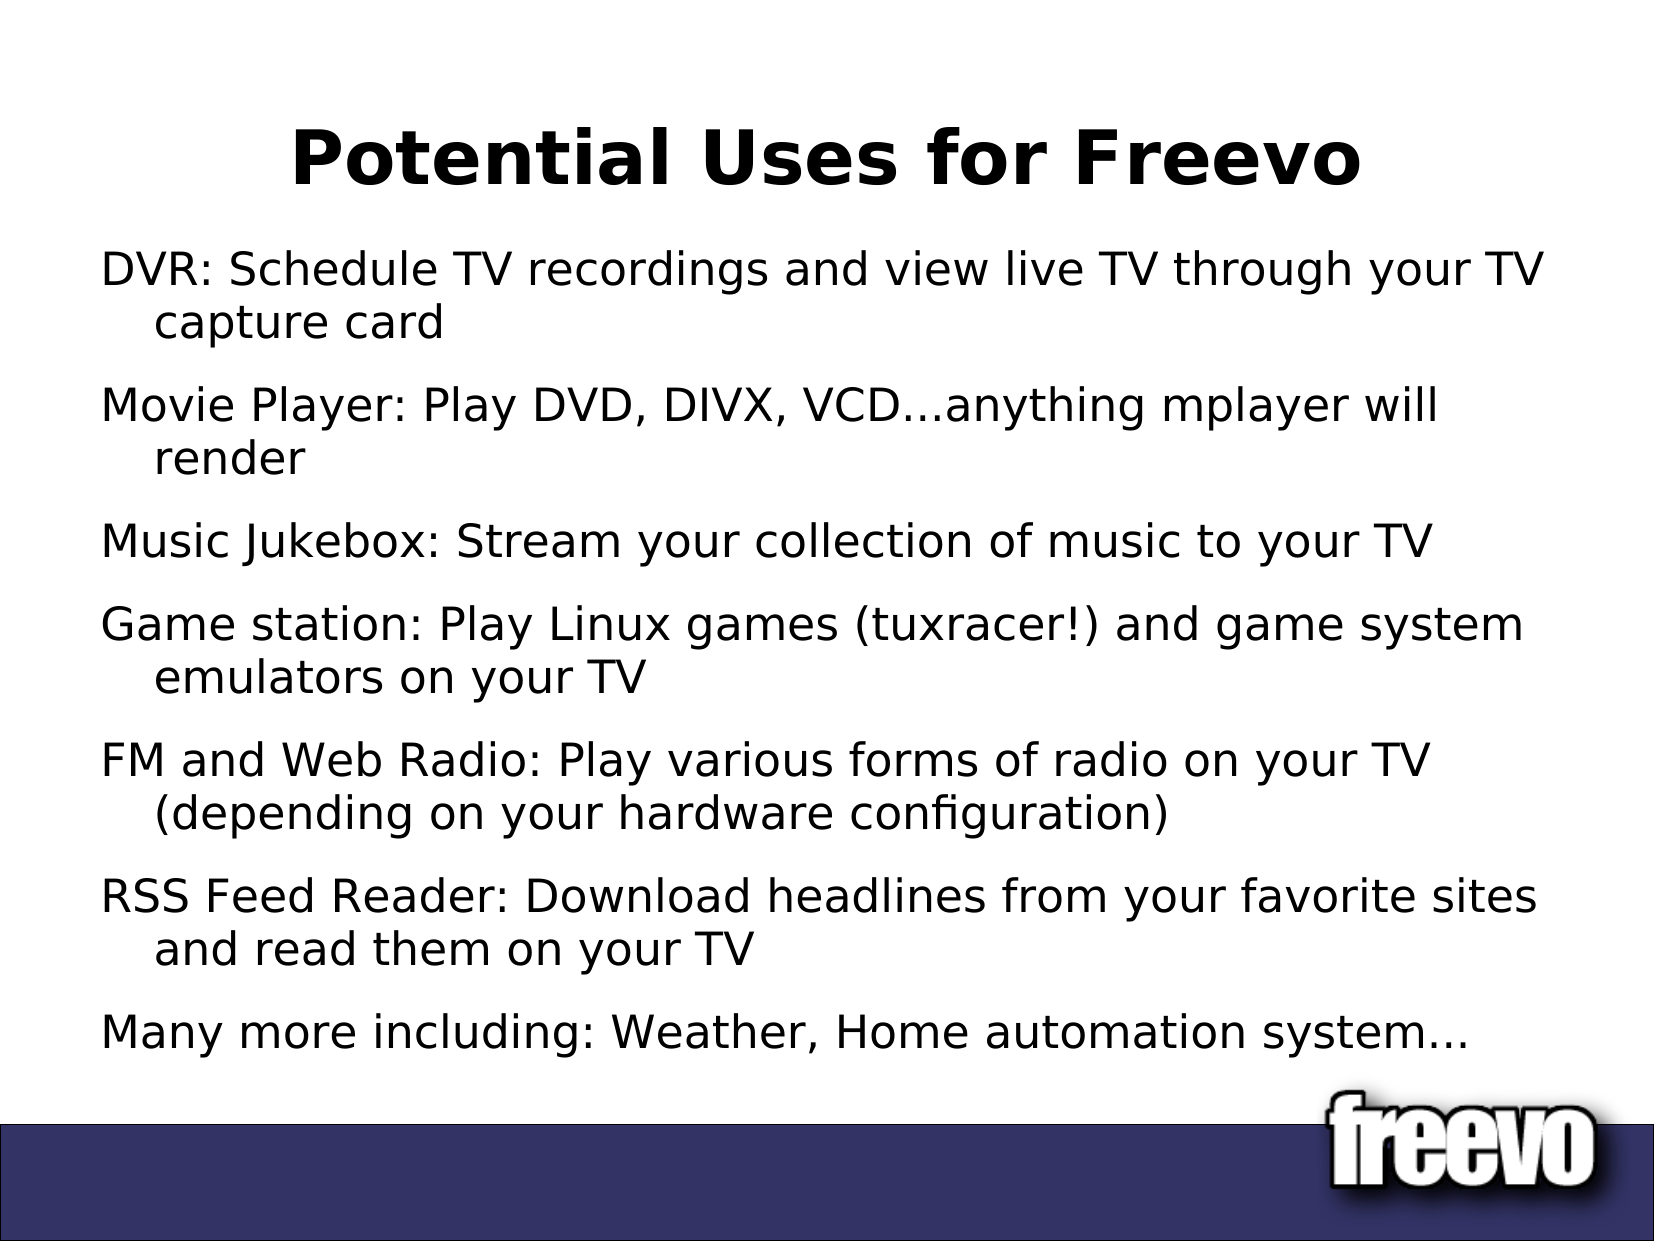

Potential Uses for Freevo
# DVR: Schedule TV recordings and view live TV through your TV capture card
Movie Player: Play DVD, DIVX, VCD...anything mplayer will render
Music Jukebox: Stream your collection of music to your TV
Game station: Play Linux games (tuxracer!) and game system emulators on your TV
FM and Web Radio: Play various forms of radio on your TV (depending on your hardware configuration)
RSS Feed Reader: Download headlines from your favorite sites and read them on your TV
Many more including: Weather, Home automation system...